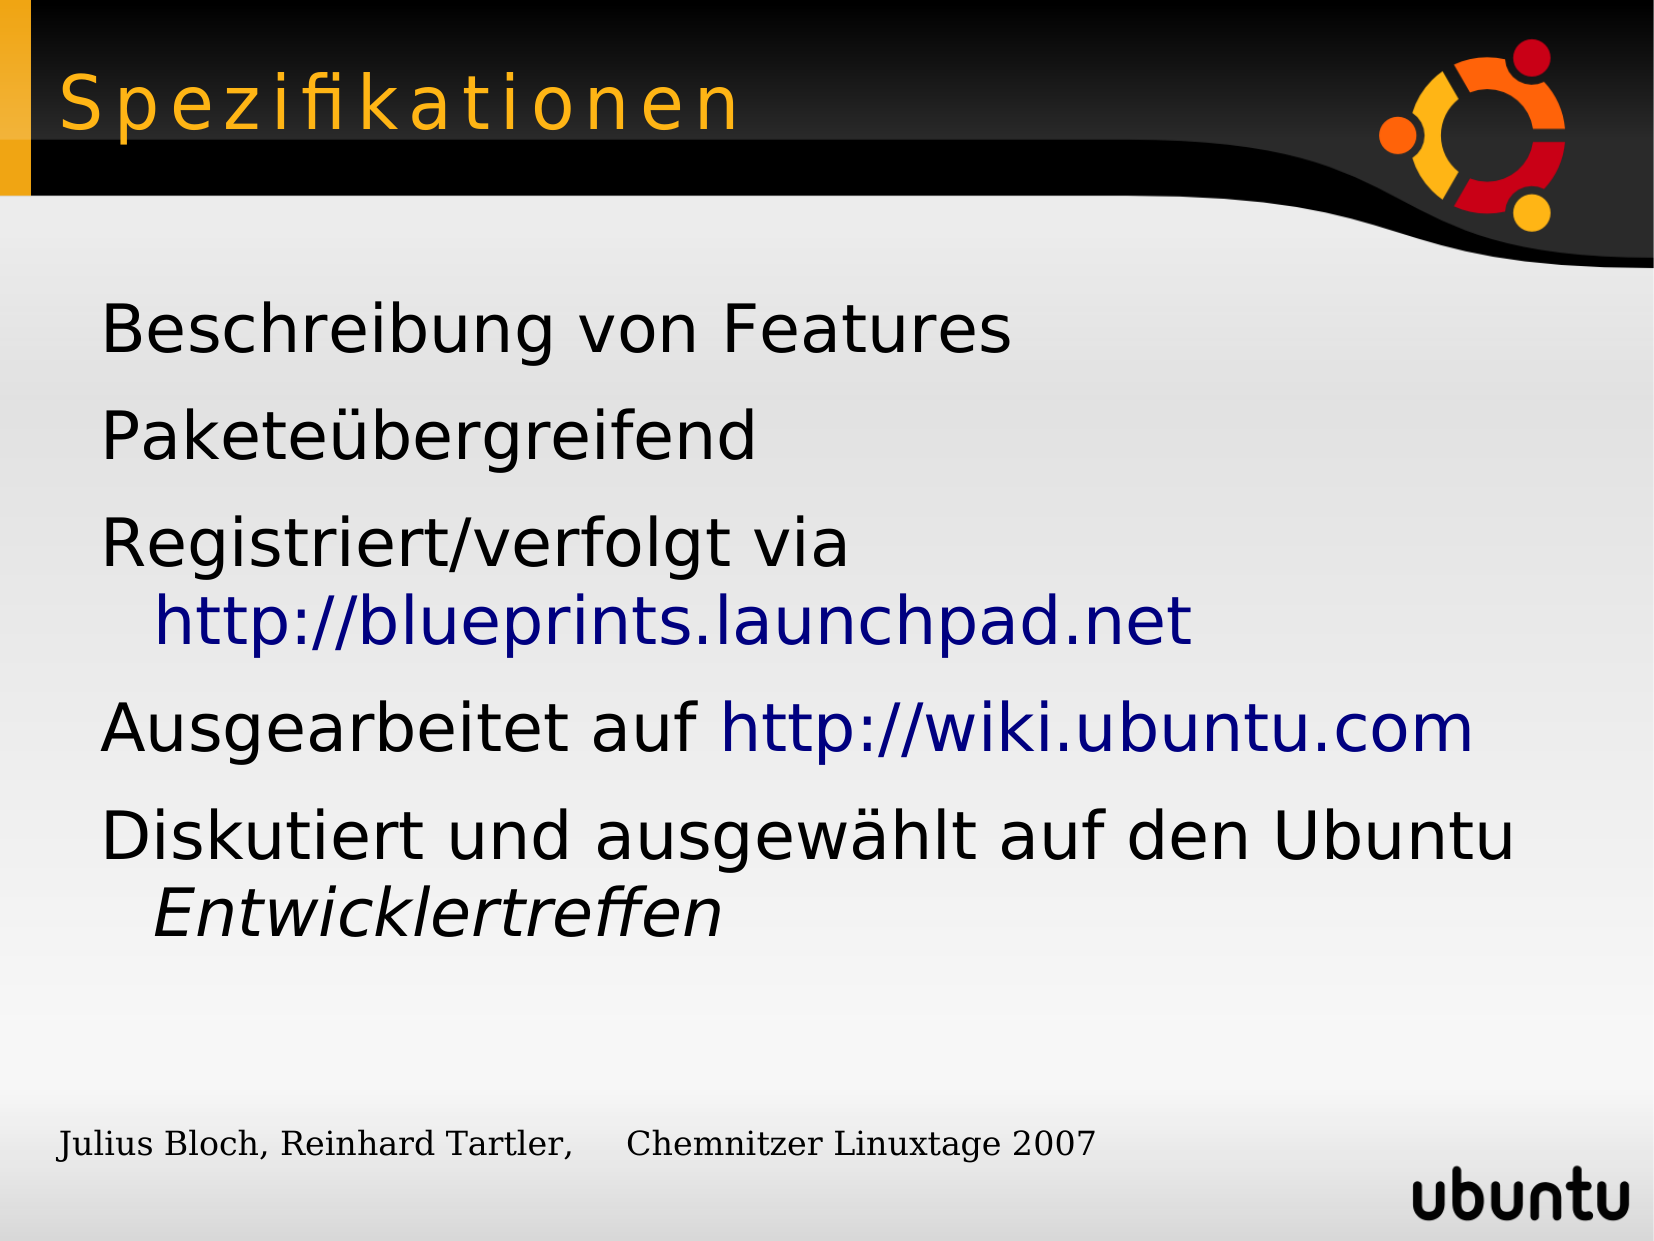

# Spezifikationen
Beschreibung von Features
Paketeübergreifend
Registriert/verfolgt via http://blueprints.launchpad.net
Ausgearbeitet auf http://wiki.ubuntu.com
Diskutiert und ausgewählt auf den Ubuntu Entwicklertreffen
Julius Bloch, Reinhard Tartler, Chemnitzer Linuxtage 2007